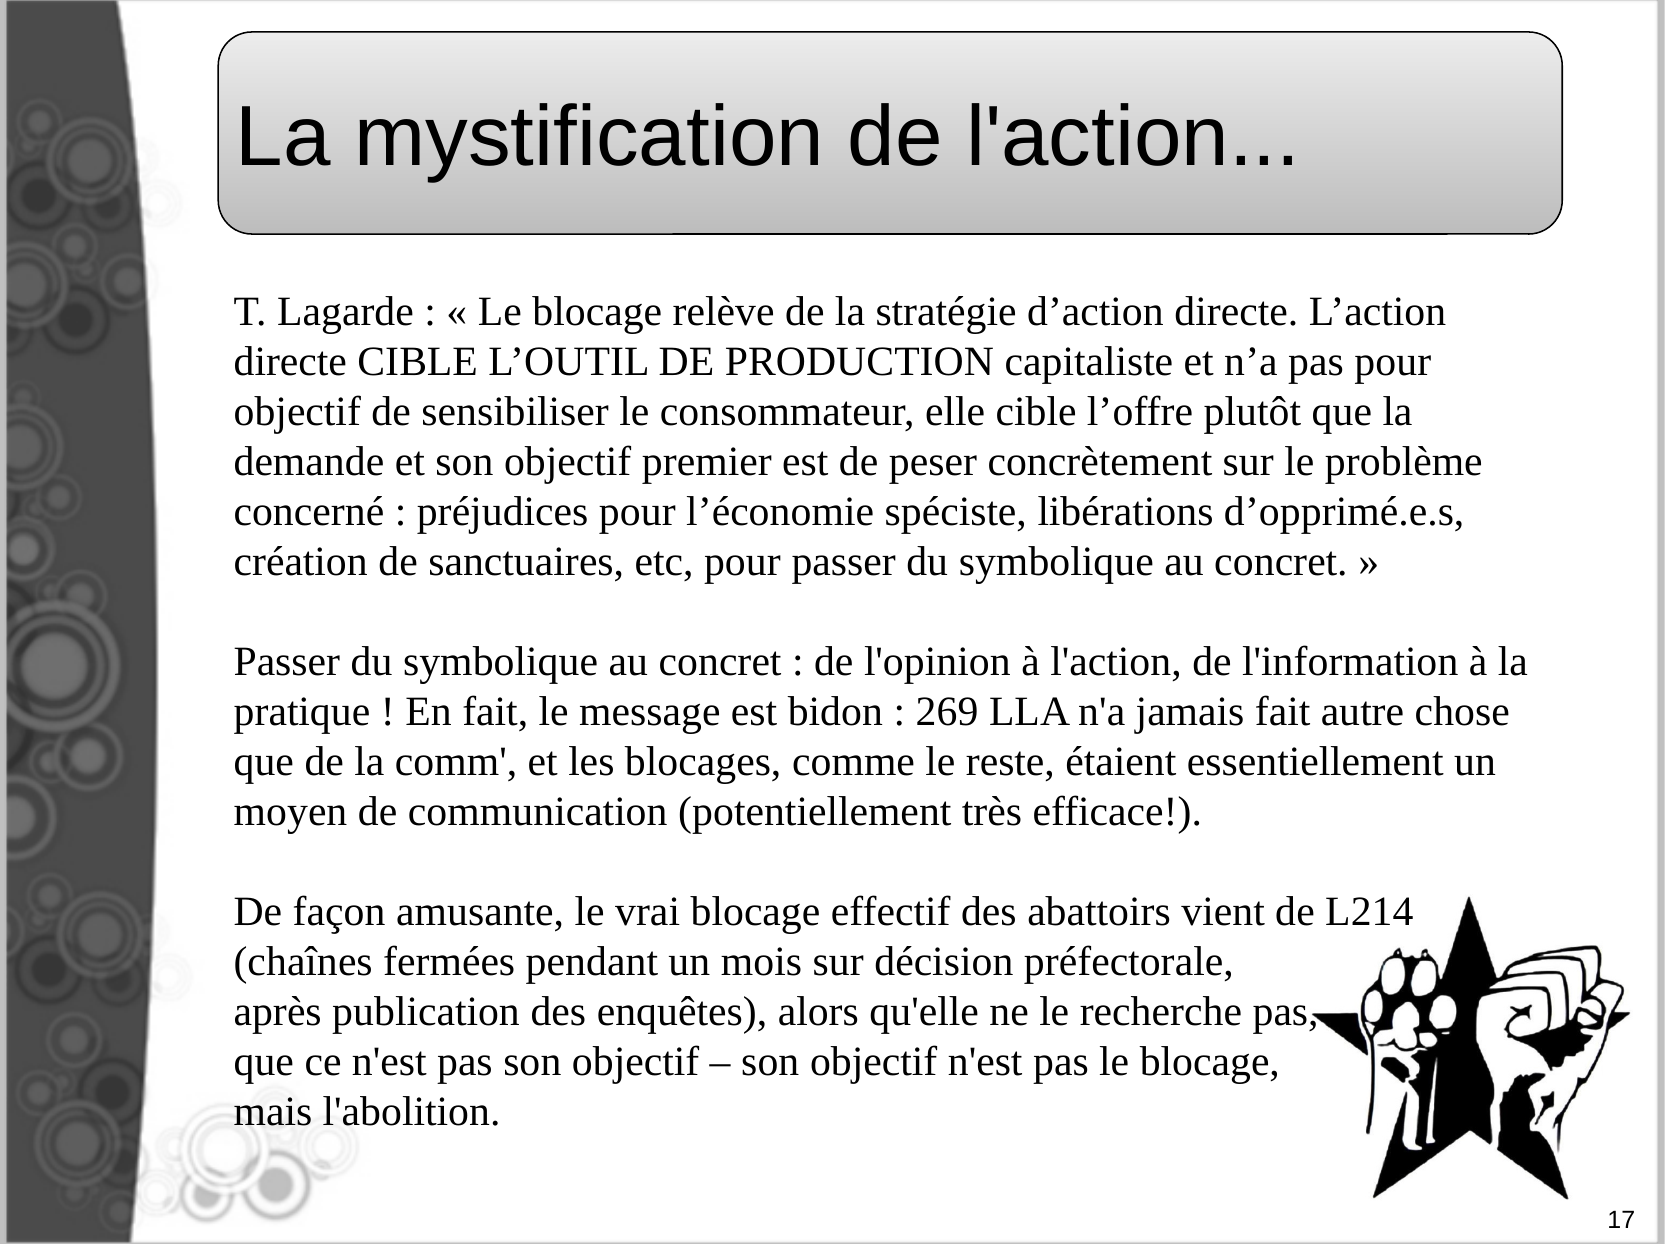

La mystification de l'action...
T. Lagarde : « Le blocage relève de la stratégie d’action directe. L’action directe CIBLE L’OUTIL DE PRODUCTION capitaliste et n’a pas pour objectif de sensibiliser le consommateur, elle cible l’offre plutôt que la demande et son objectif premier est de peser concrètement sur le problème concerné : préjudices pour l’économie spéciste, libérations d’opprimé.e.s, création de sanctuaires, etc, pour passer du symbolique au concret. »
Passer du symbolique au concret : de l'opinion à l'action, de l'information à la pratique ! En fait, le message est bidon : 269 LLA n'a jamais fait autre chose que de la comm', et les blocages, comme le reste, étaient essentiellement un moyen de communication (potentiellement très efficace!).
De façon amusante, le vrai blocage effectif des abattoirs vient de L214 (chaînes fermées pendant un mois sur décision préfectorale,
après publication des enquêtes), alors qu'elle ne le recherche pas,
que ce n'est pas son objectif – son objectif n'est pas le blocage,
mais l'abolition.
17